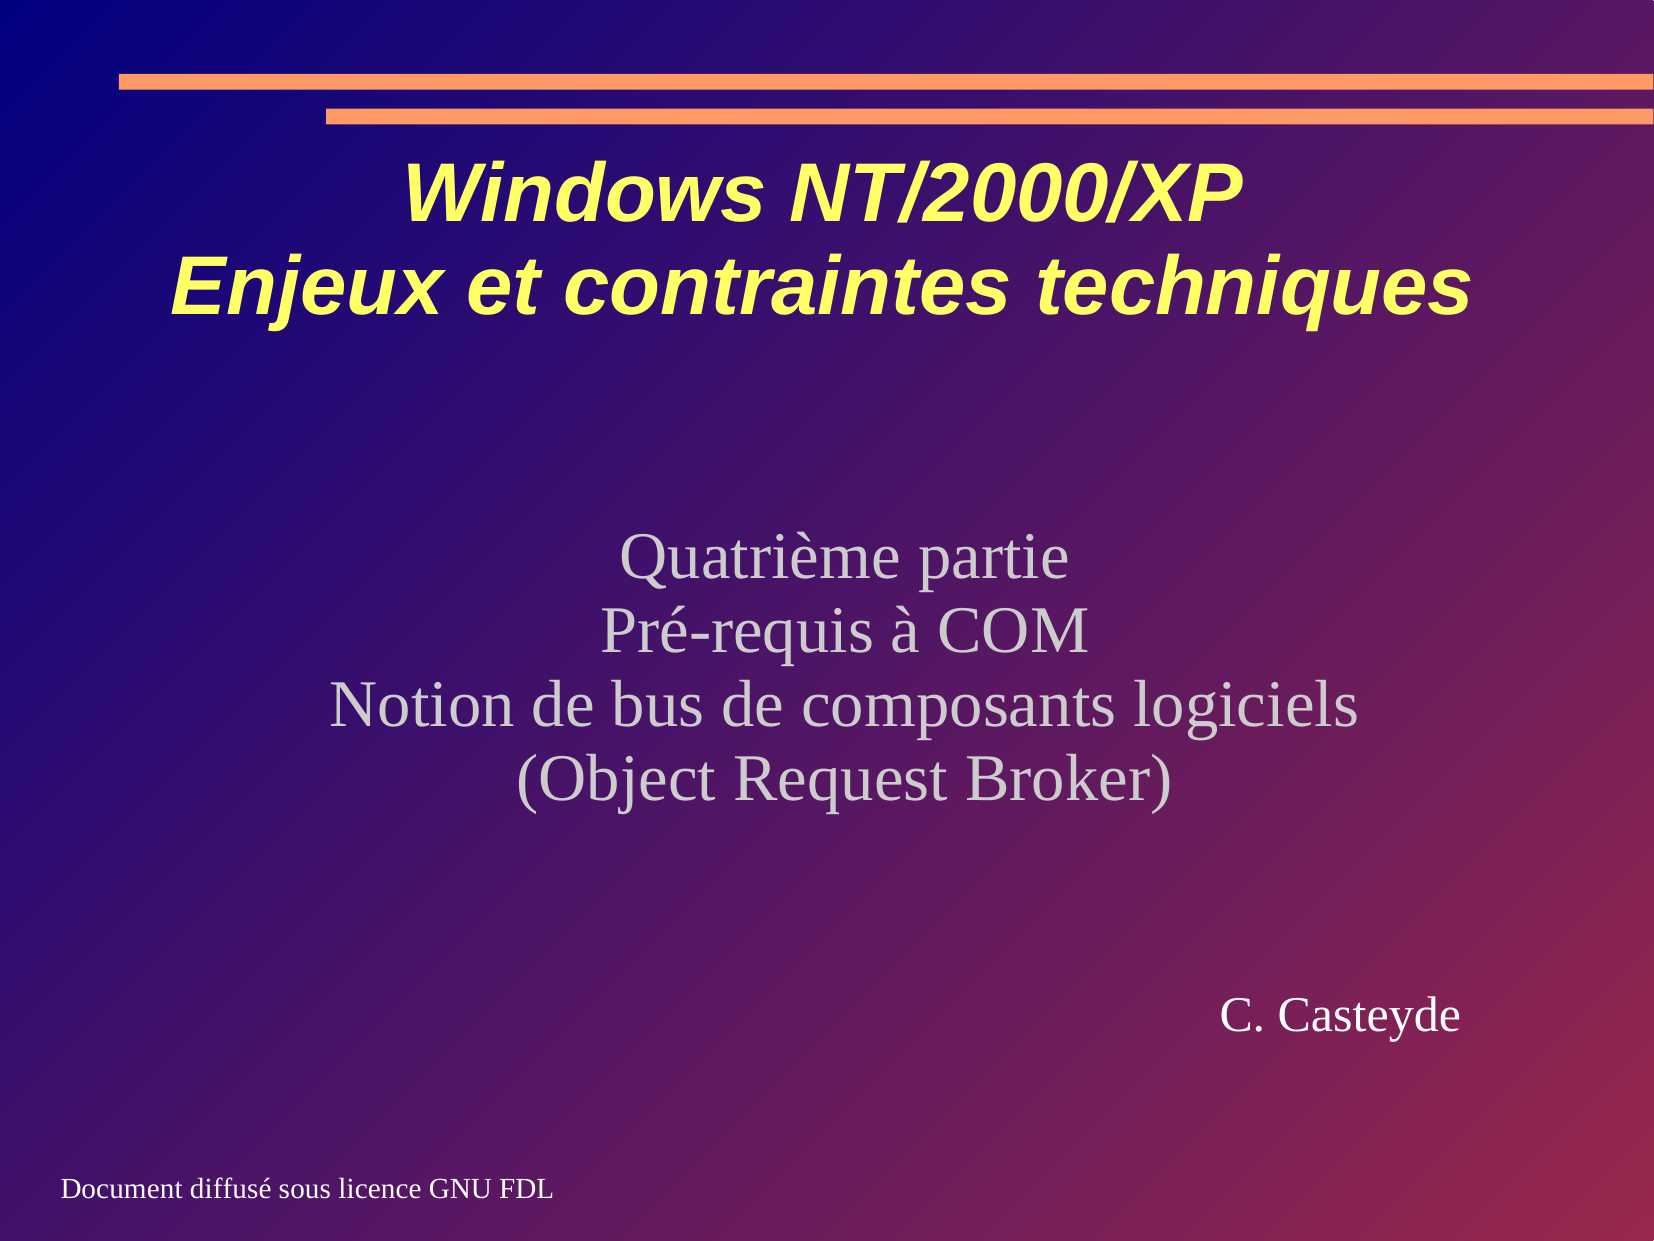

# Windows NT/2000/XP Enjeux et contraintes techniques
Quatrième partie
Pré-requis à COM
Notion de bus de composants logiciels
(Object Request Broker)
C. Casteyde
Document diffusé sous licence GNU FDL